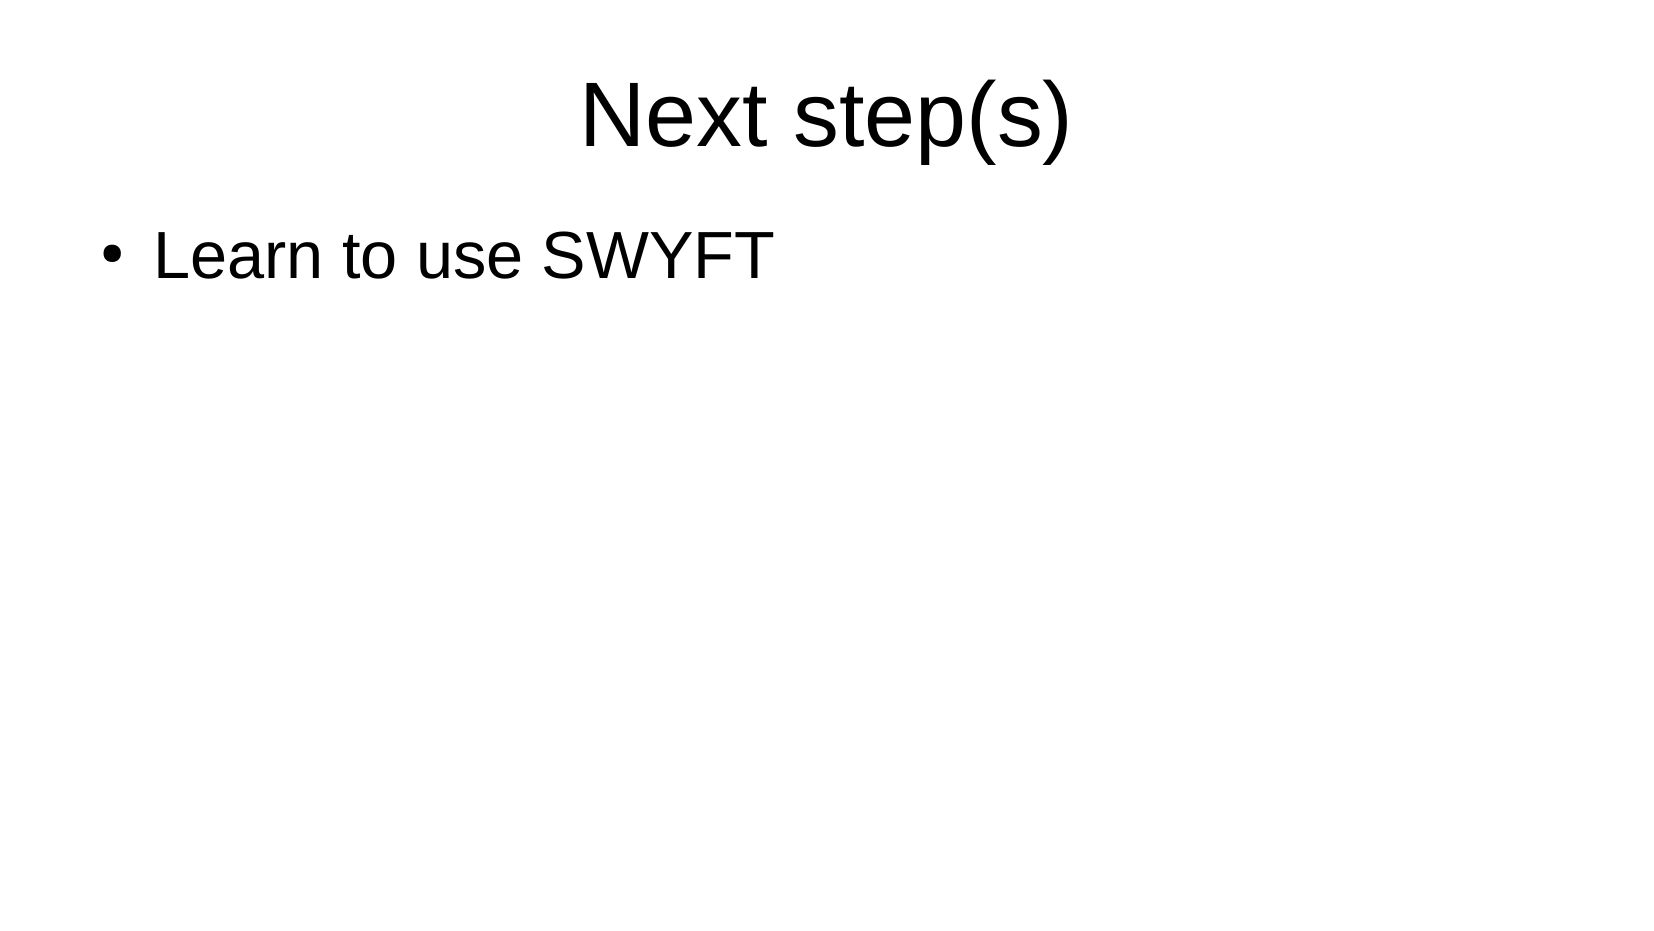

# Next step(s)
Learn to use SWYFT